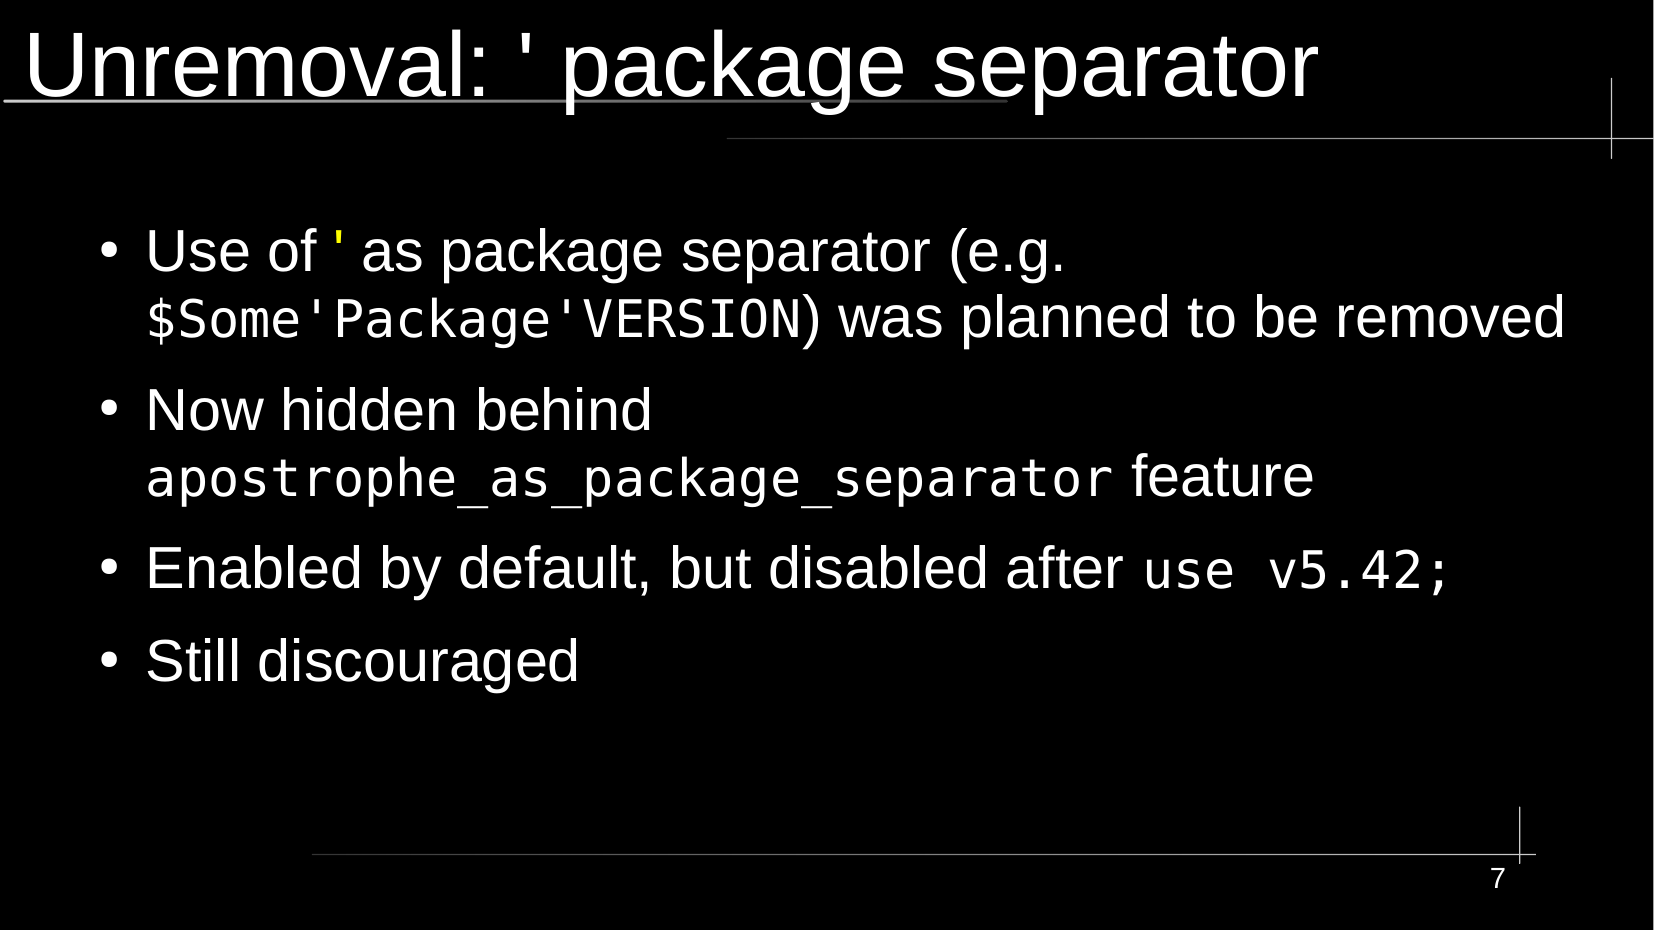

# Unremoval: ' package separator
Use of ' as package separator (e.g. $Some'Package'VERSION) was planned to be removed
Now hidden behind apostrophe_as_package_separator feature
Enabled by default, but disabled after use v5.42;
Still discouraged
7